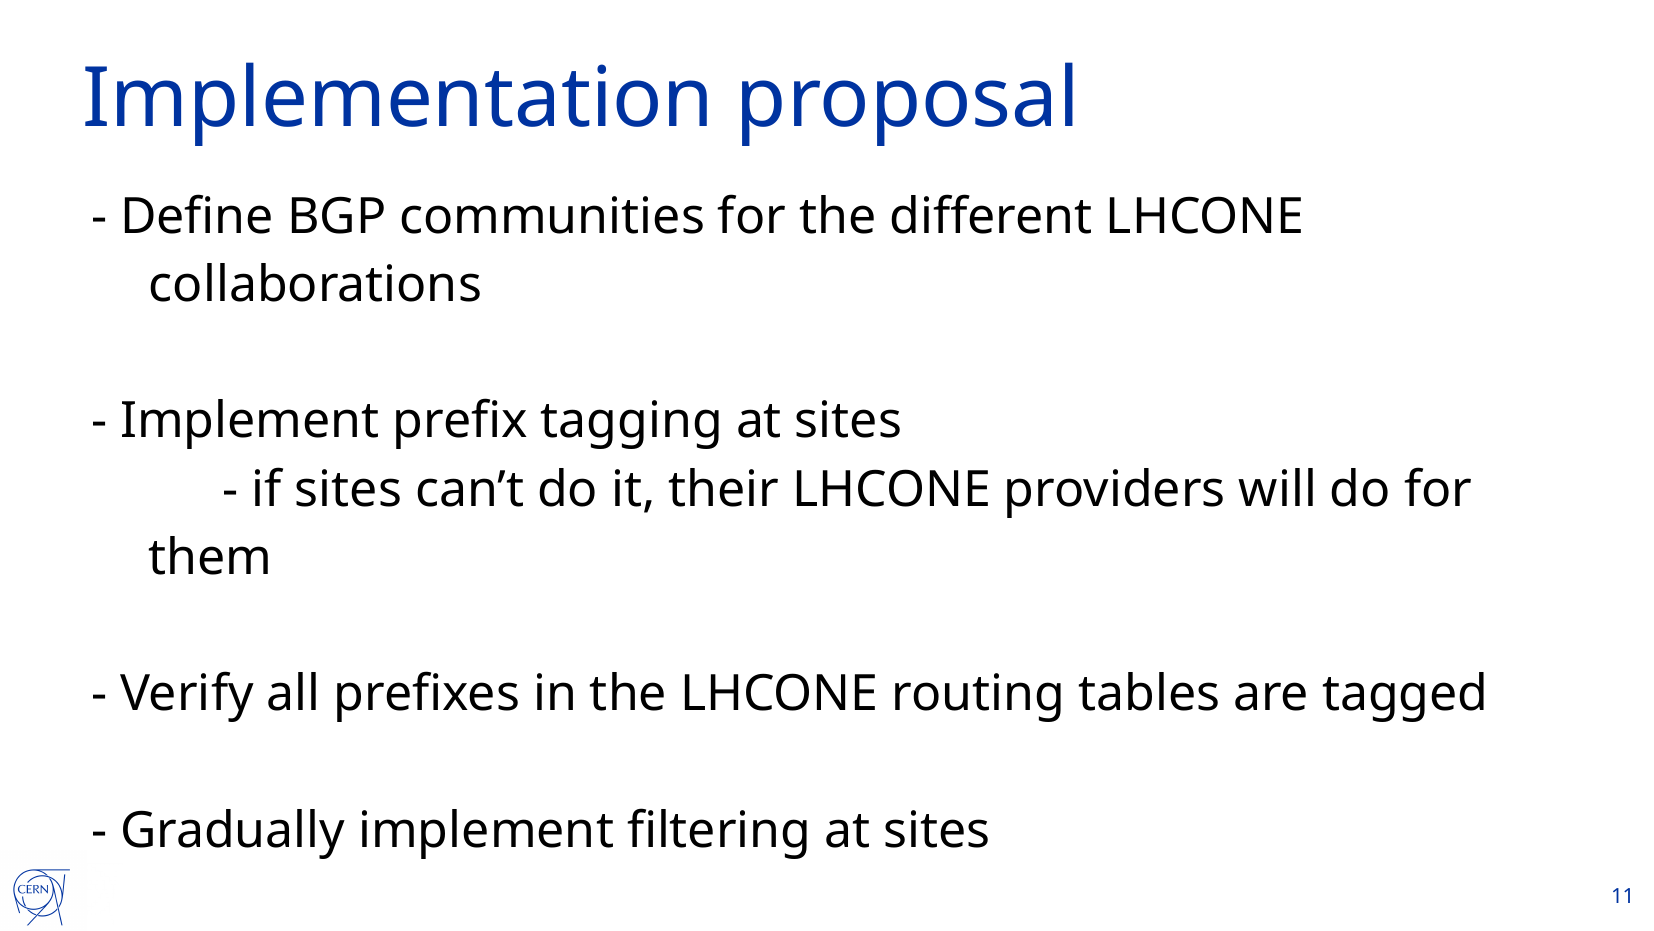

# Implementation proposal
- Define BGP communities for the different LHCONE collaborations
- Implement prefix tagging at sites
 	- if sites can’t do it, their LHCONE providers will do for them
- Verify all prefixes in the LHCONE routing tables are tagged
- Gradually implement filtering at sites